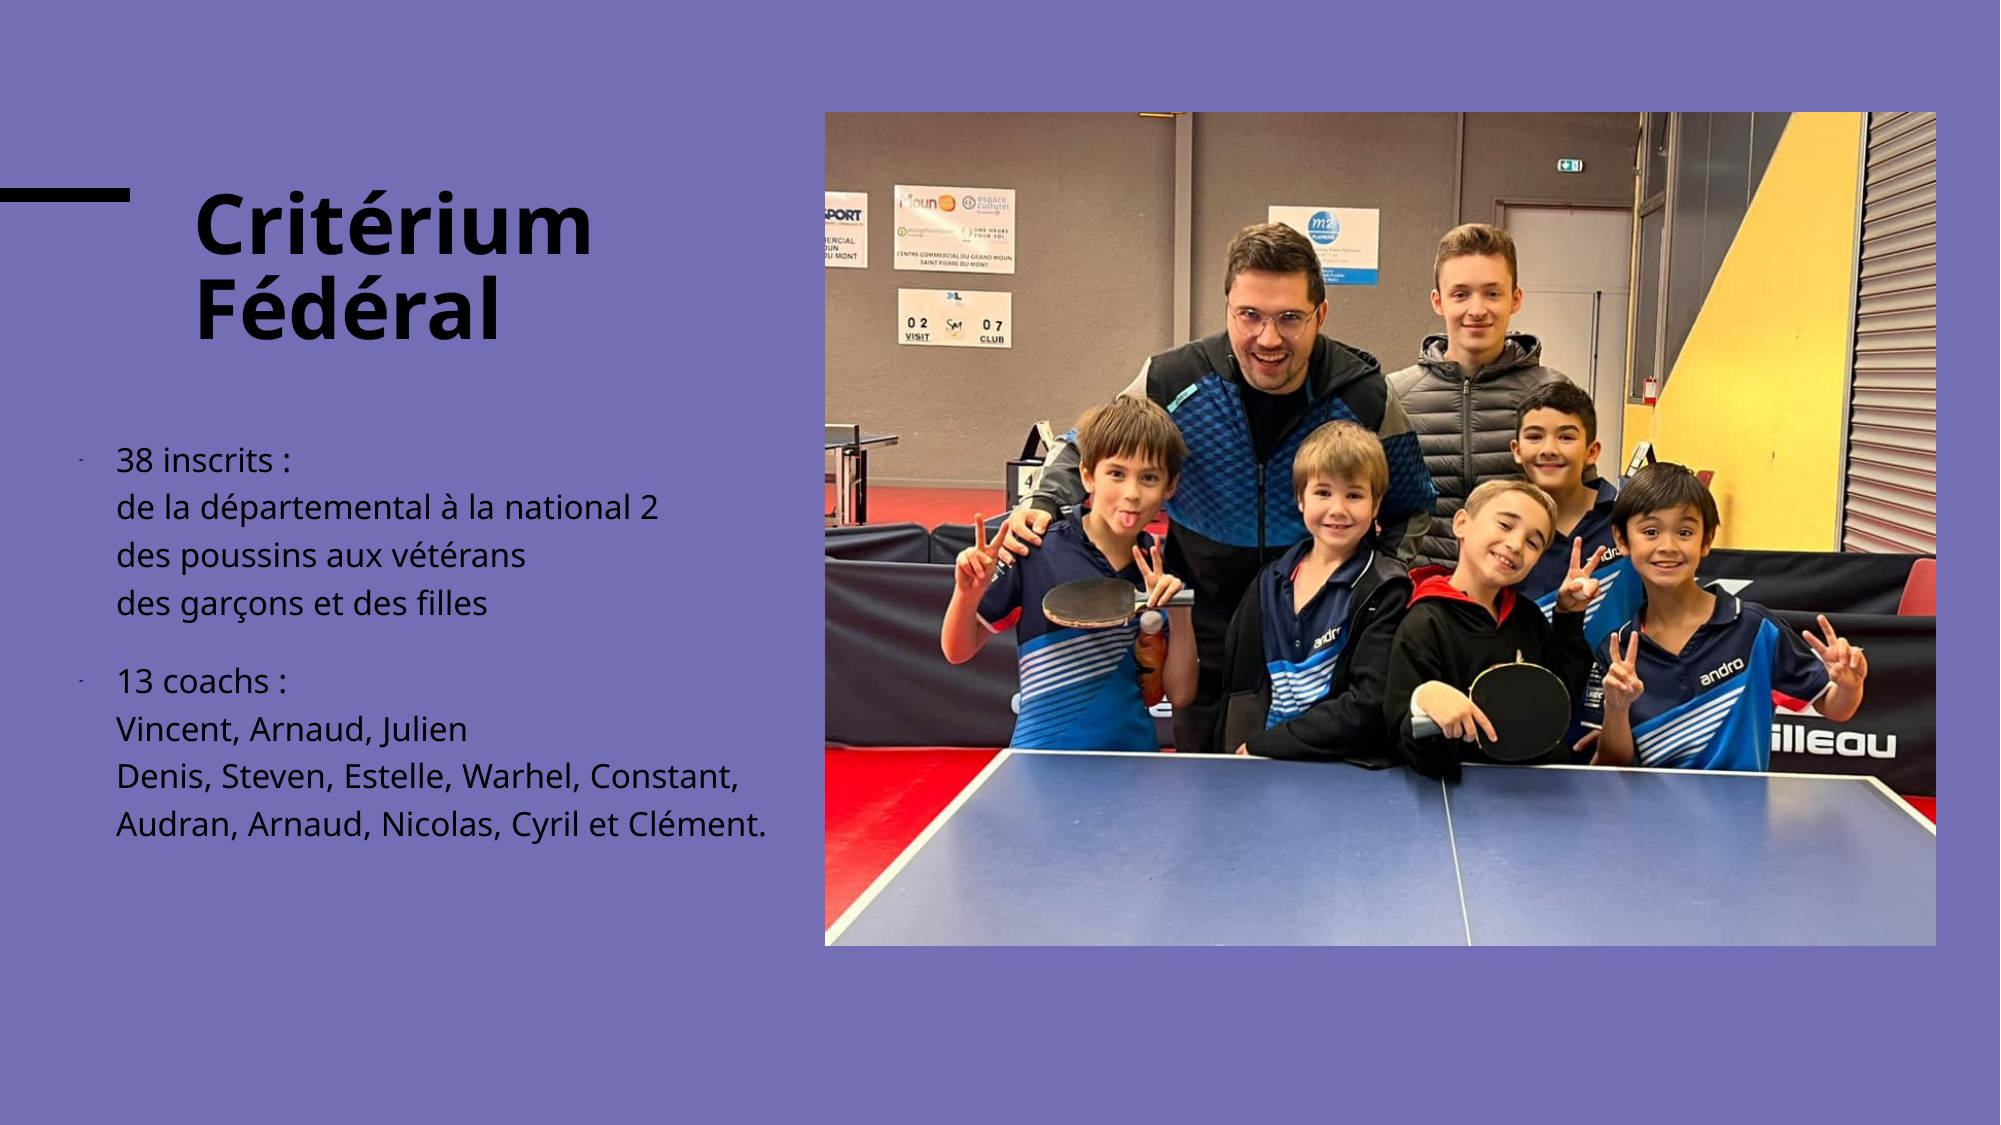

# Critérium Fédéral
38 inscrits :
de la départemental à la national 2
des poussins aux vétérans
des garçons et des filles
13 coachs :
Vincent, Arnaud, Julien
Denis, Steven, Estelle, Warhel, Constant, Audran, Arnaud, Nicolas, Cyril et Clément.